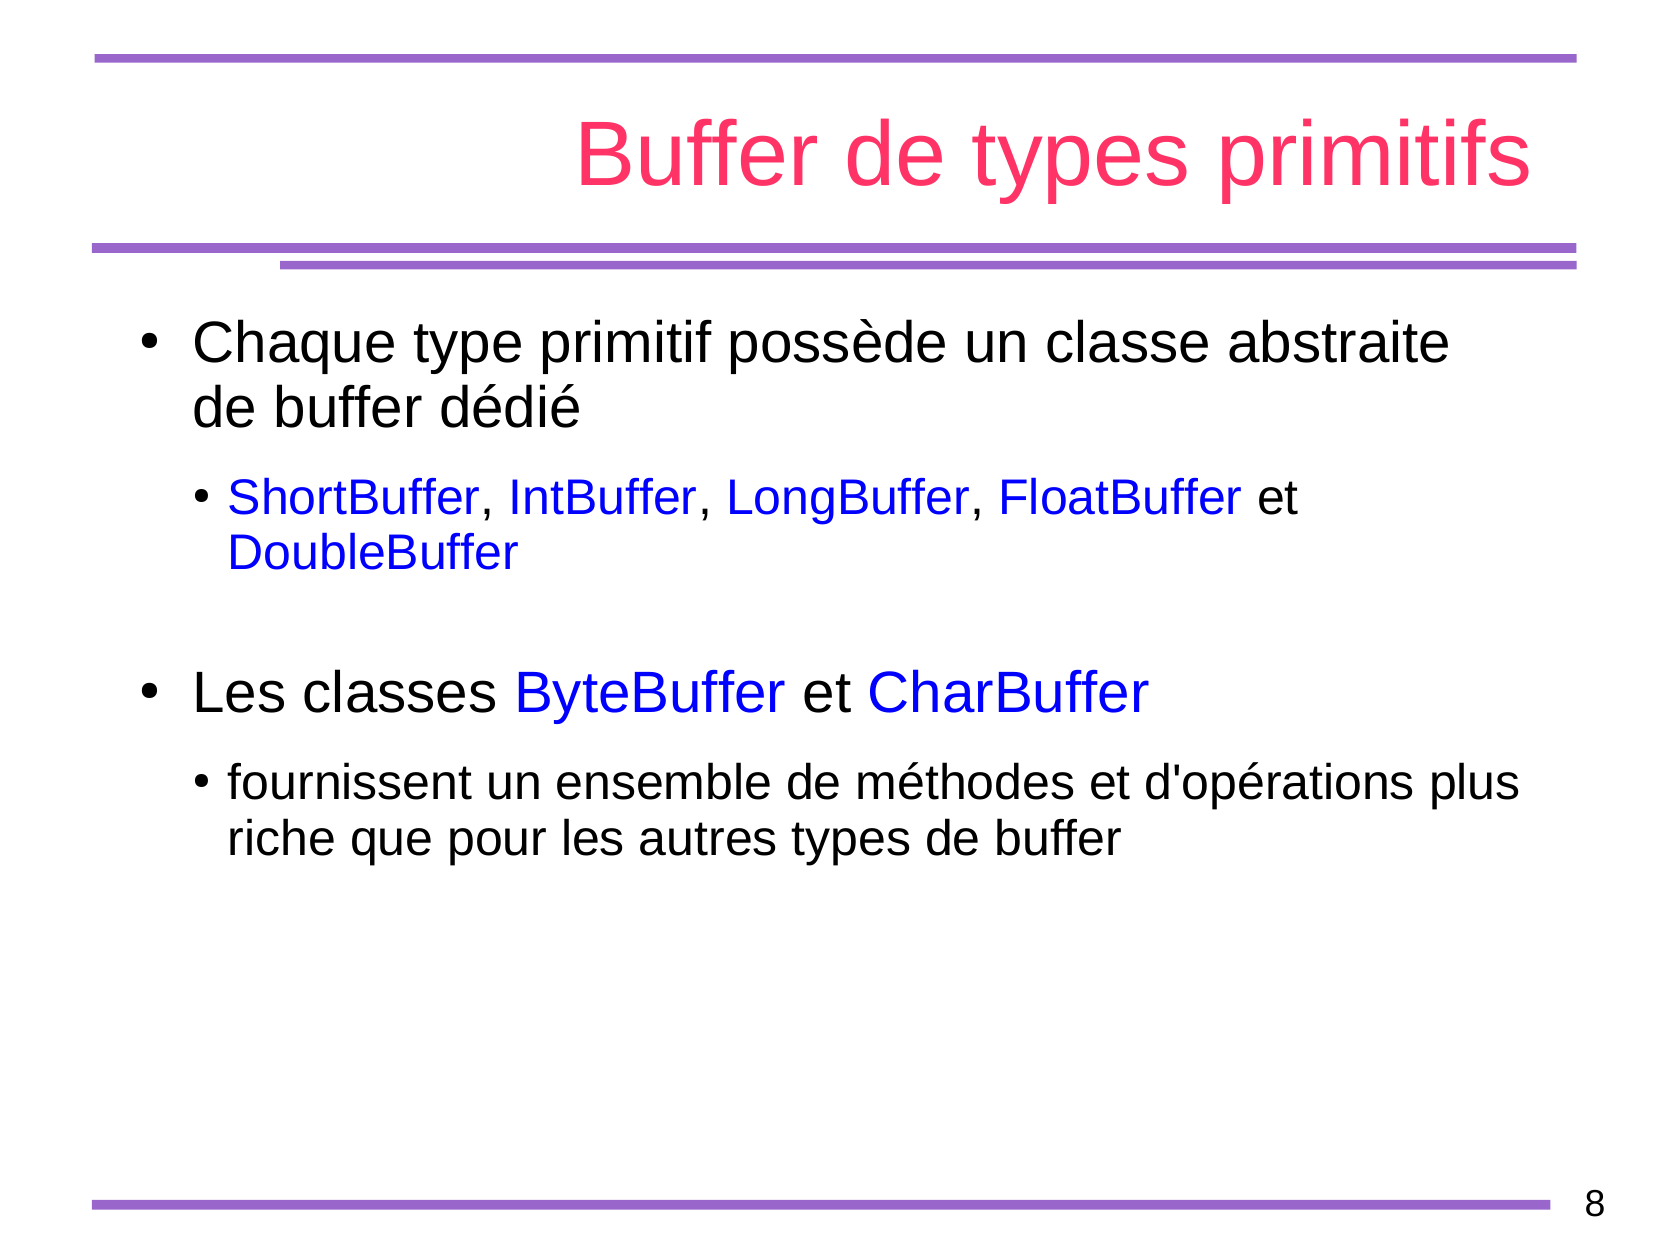

# Buffer de types primitifs
Chaque type primitif possède un classe abstraite de buffer dédié
ShortBuffer, IntBuffer, LongBuffer, FloatBuffer et DoubleBuffer
Les classes ByteBuffer et CharBuffer
fournissent un ensemble de méthodes et d'opérations plus riche que pour les autres types de buffer